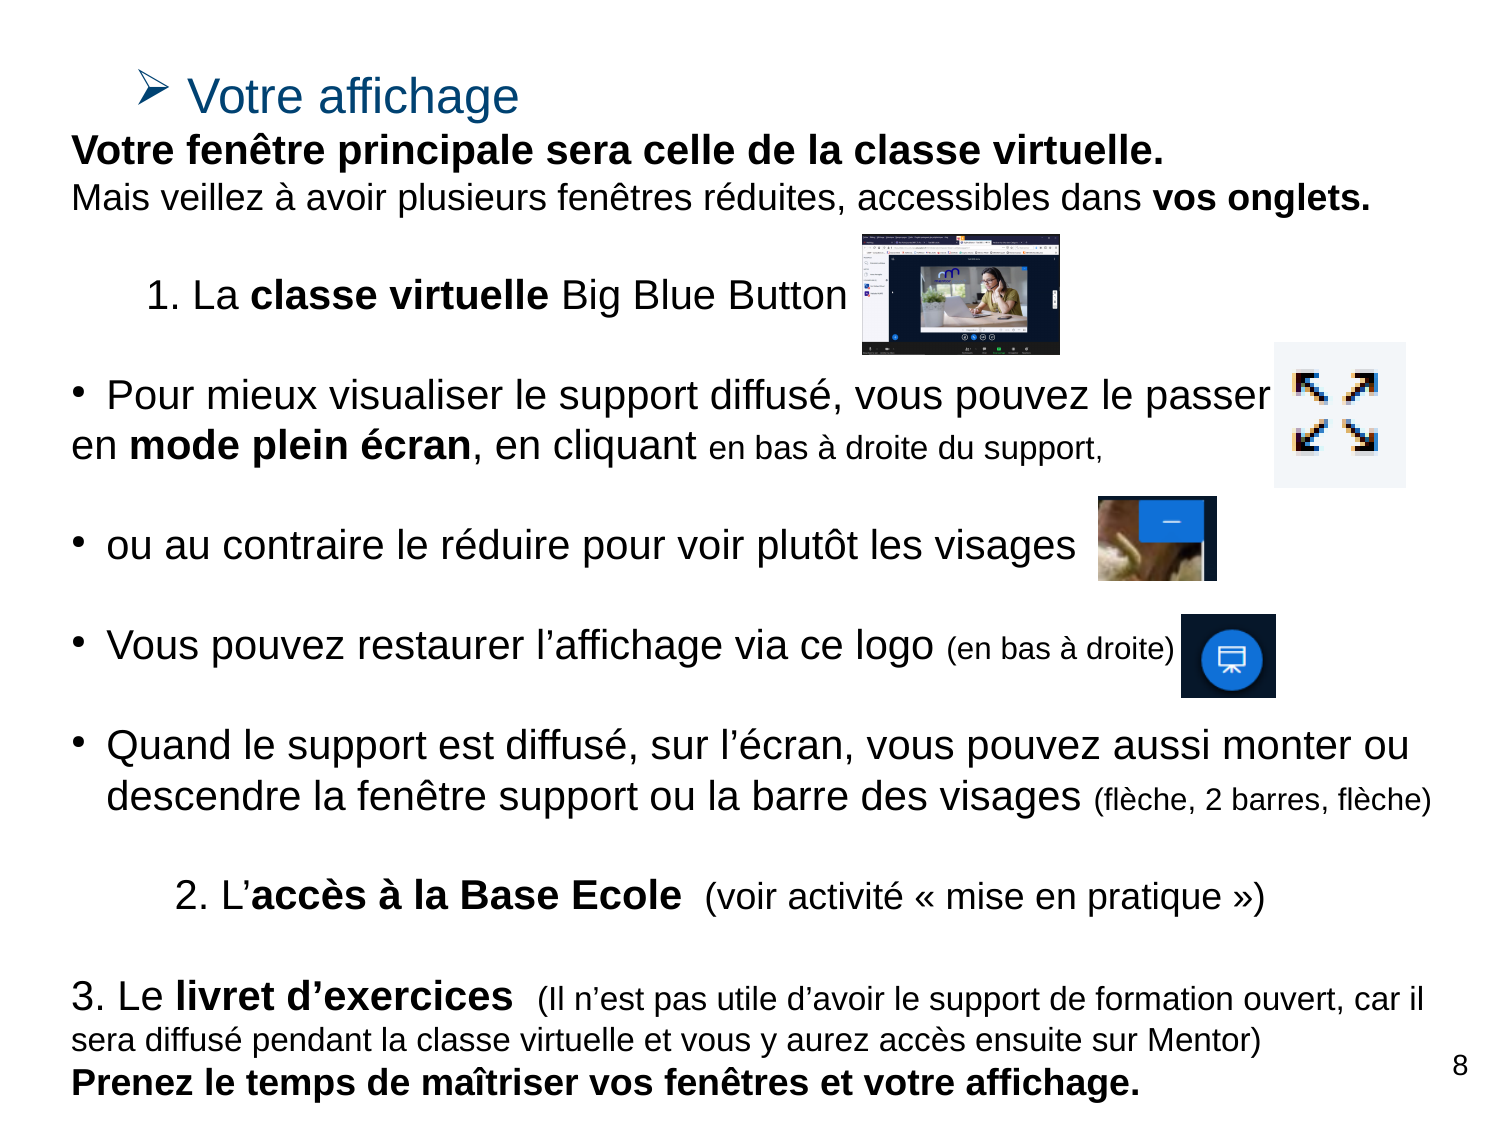

Votre affichage
Votre fenêtre principale sera celle de la classe virtuelle.
Mais veillez à avoir plusieurs fenêtres réduites, accessibles dans vos onglets.
1. La classe virtuelle Big Blue Button
Pour mieux visualiser le support diffusé, vous pouvez le passer
en mode plein écran, en cliquant en bas à droite du support,
ou au contraire le réduire pour voir plutôt les visages
Vous pouvez restaurer l’affichage via ce logo (en bas à droite)
Quand le support est diffusé, sur l’écran, vous pouvez aussi monter ou descendre la fenêtre support ou la barre des visages (flèche, 2 barres, flèche)
 2. L’accès à la Base Ecole (voir activité « mise en pratique »)
3. Le livret d’exercices  (Il n’est pas utile d’avoir le support de formation ouvert, car il sera diffusé pendant la classe virtuelle et vous y aurez accès ensuite sur Mentor)
Prenez le temps de maîtriser vos fenêtres et votre affichage.